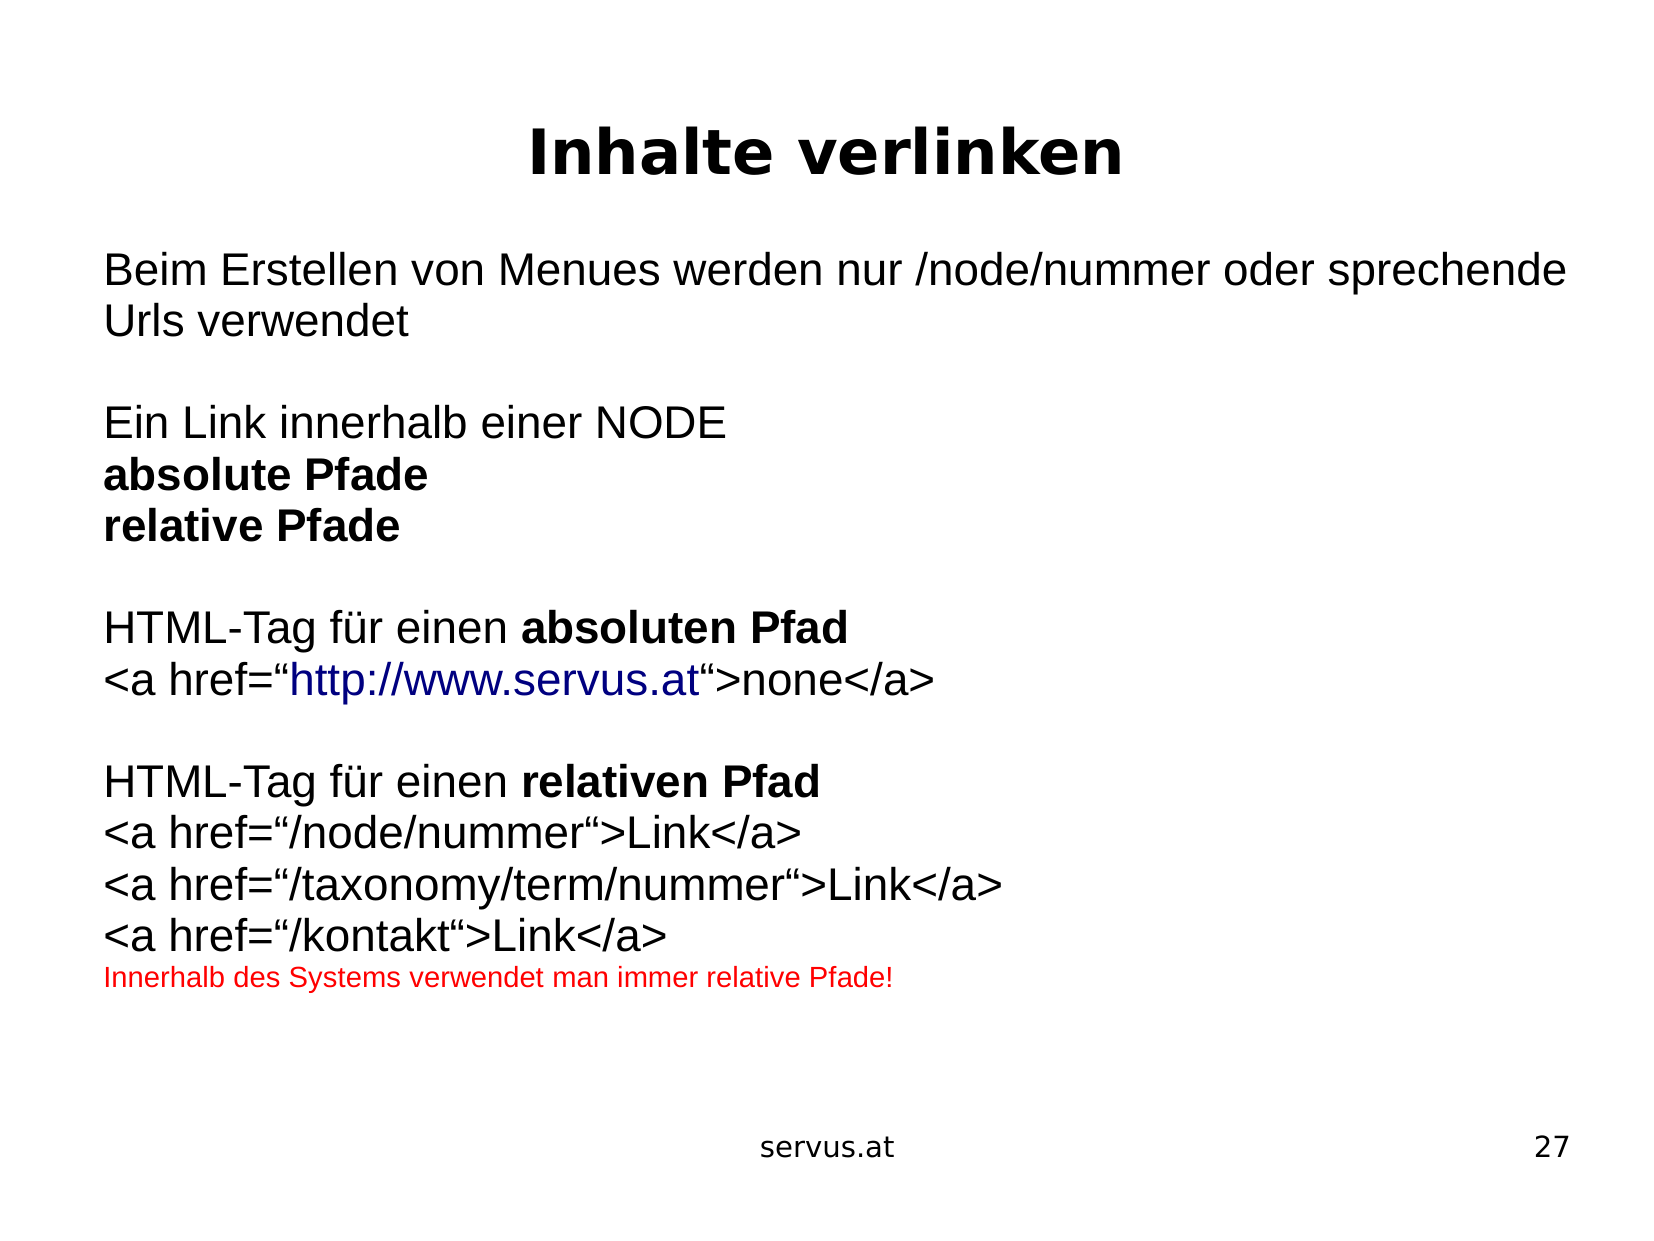

# Inhalte verlinken
Beim Erstellen von Menues werden nur /node/nummer oder sprechende Urls verwendet
Ein Link innerhalb einer NODE
absolute Pfade
relative Pfade
HTML-Tag für einen absoluten Pfad
<a href=“http://www.servus.at“>none</a>
HTML-Tag für einen relativen Pfad
<a href=“/node/nummer“>Link</a>
<a href=“/taxonomy/term/nummer“>Link</a>
<a href=“/kontakt“>Link</a>
Innerhalb des Systems verwendet man immer relative Pfade!
servus.at
27